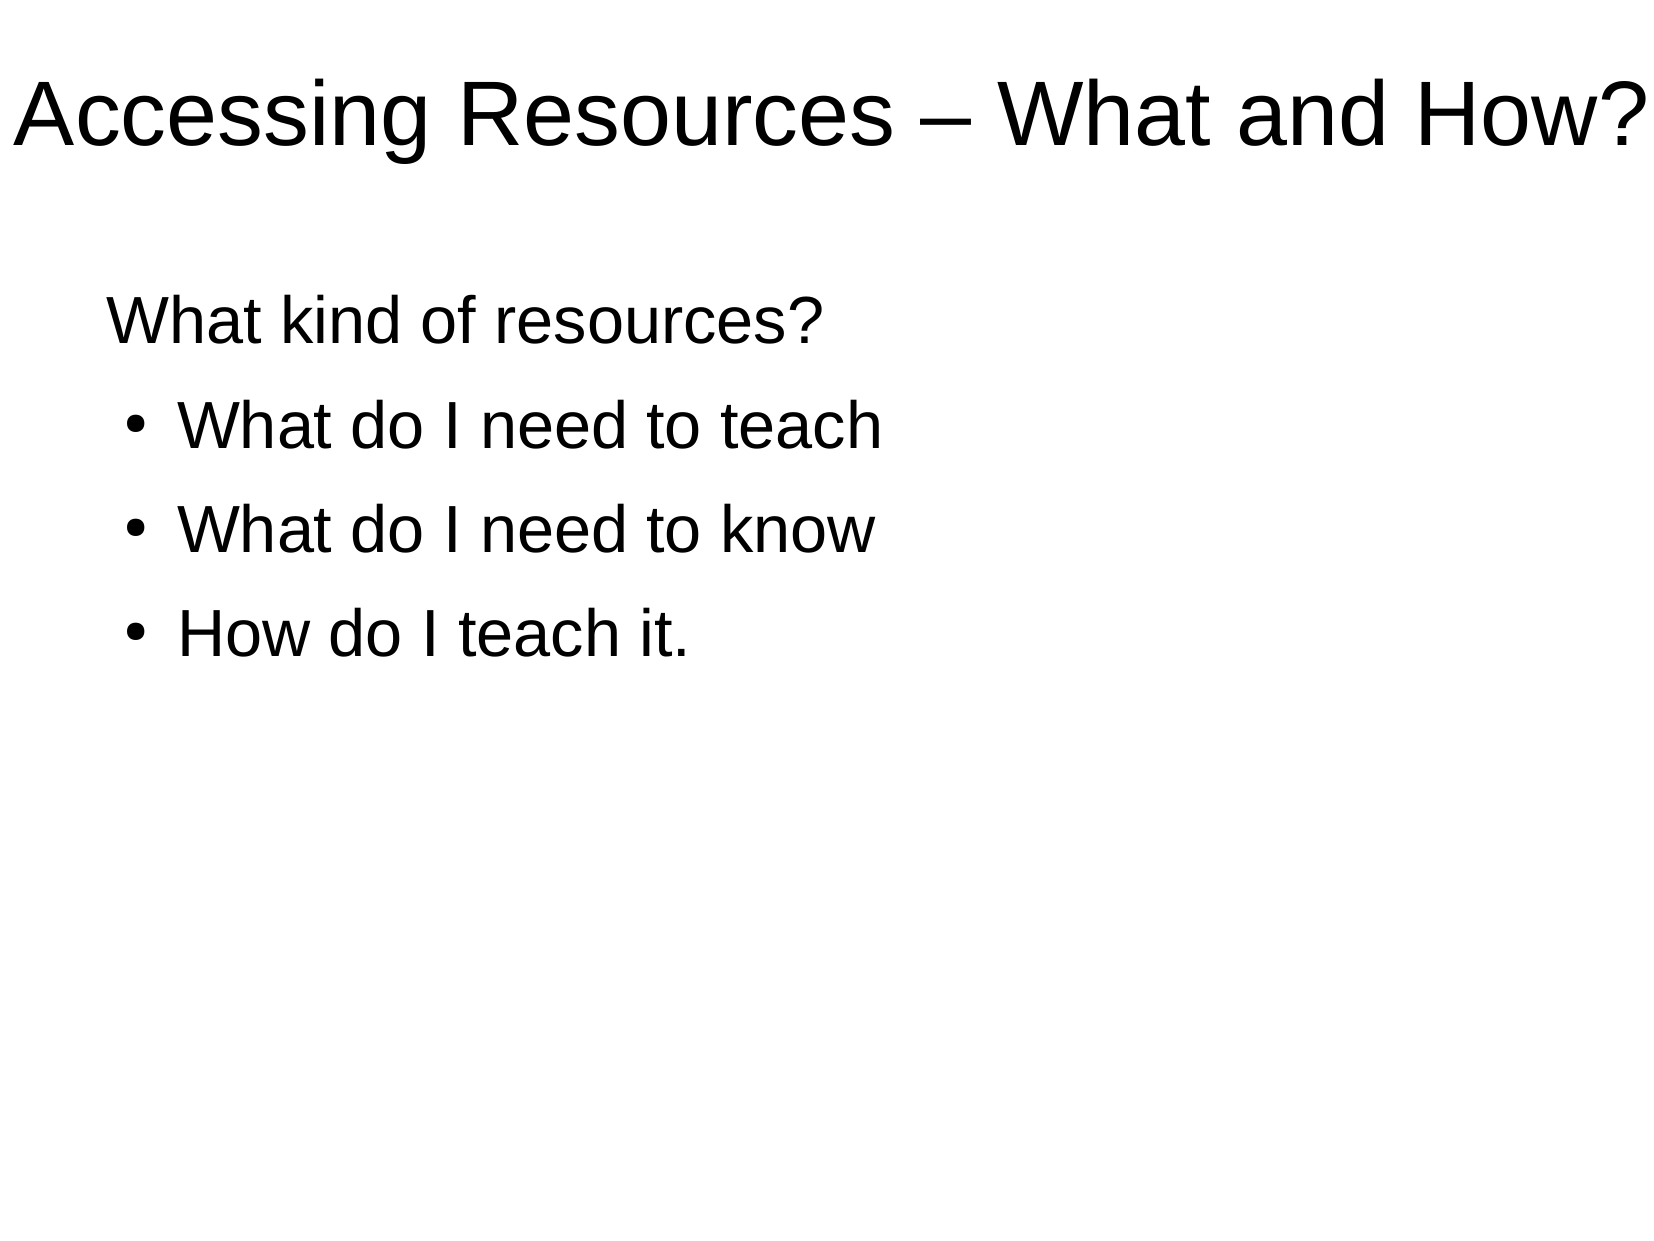

# Accessing Resources – What and How?
What kind of resources?
What do I need to teach
What do I need to know
How do I teach it.